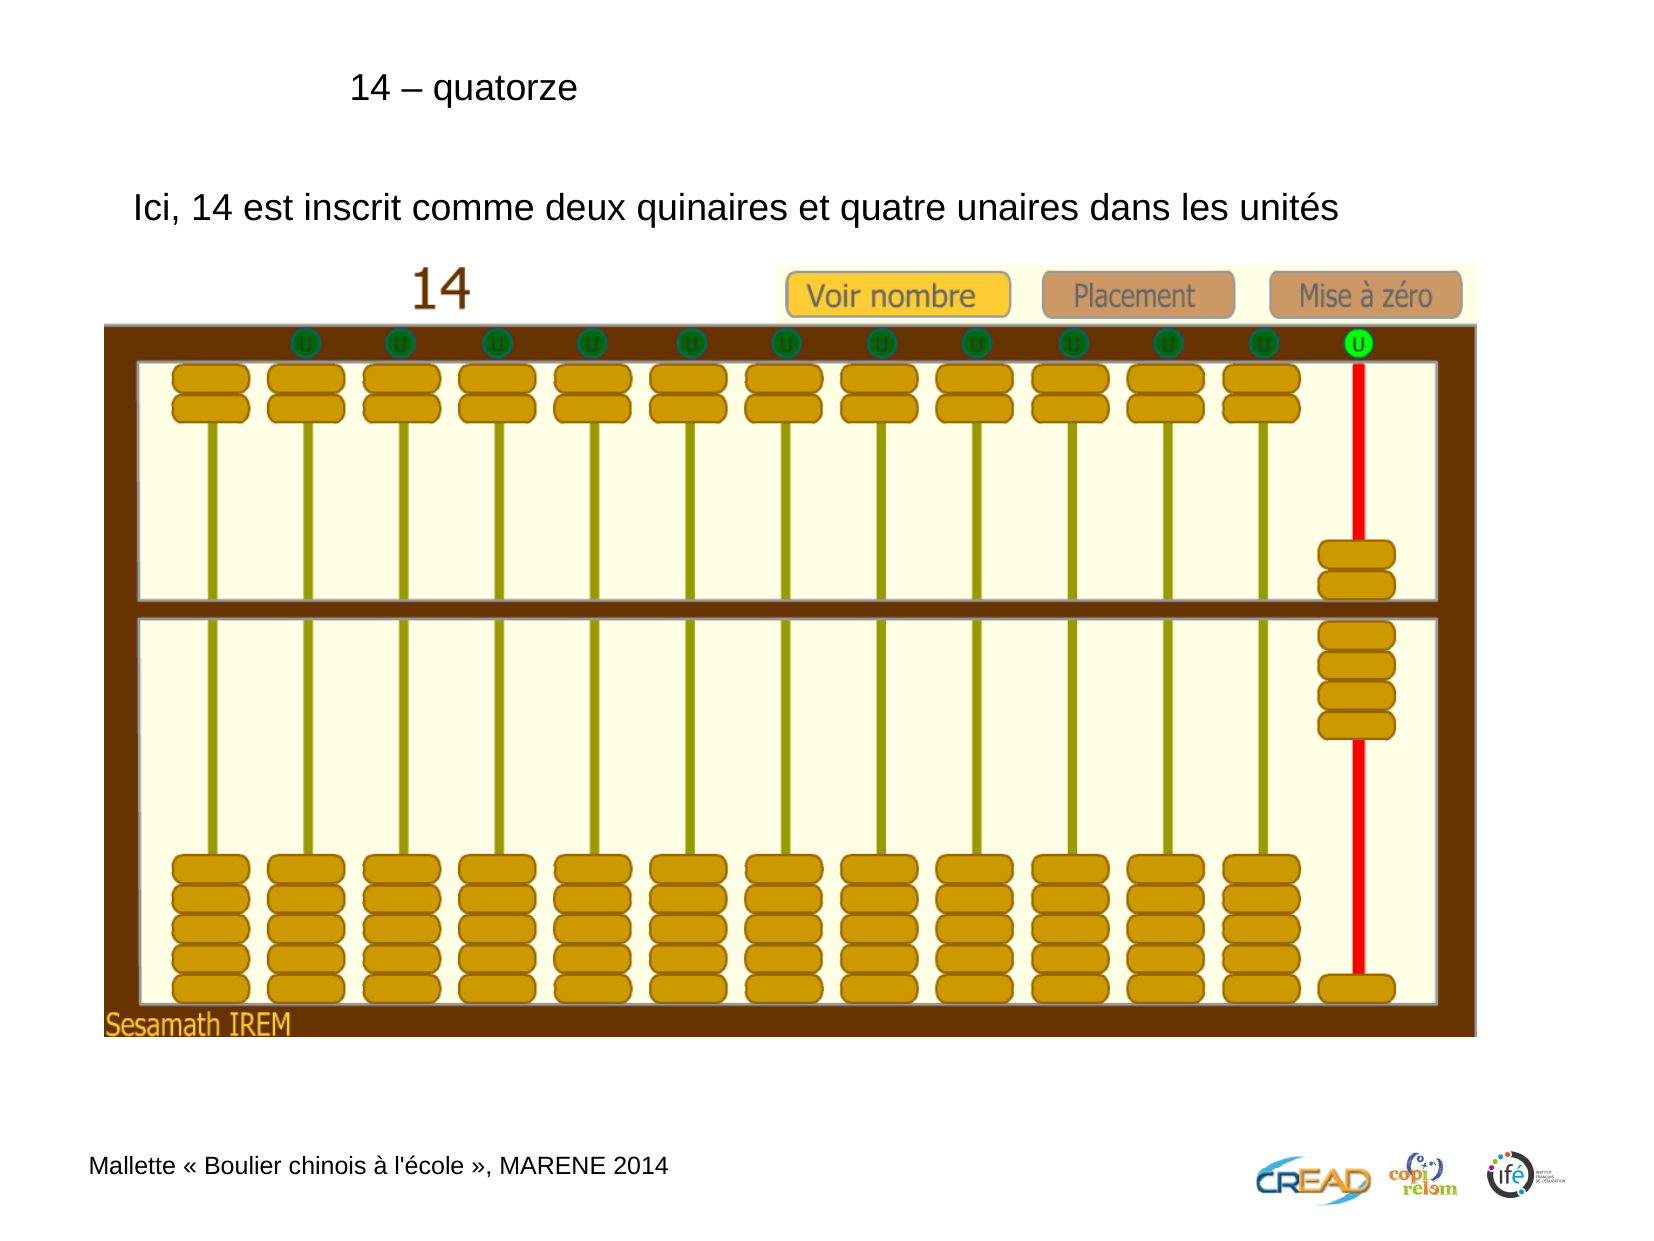

14 – quatorze
Ici, 14 est inscrit comme deux quinaires et quatre unaires dans les unités